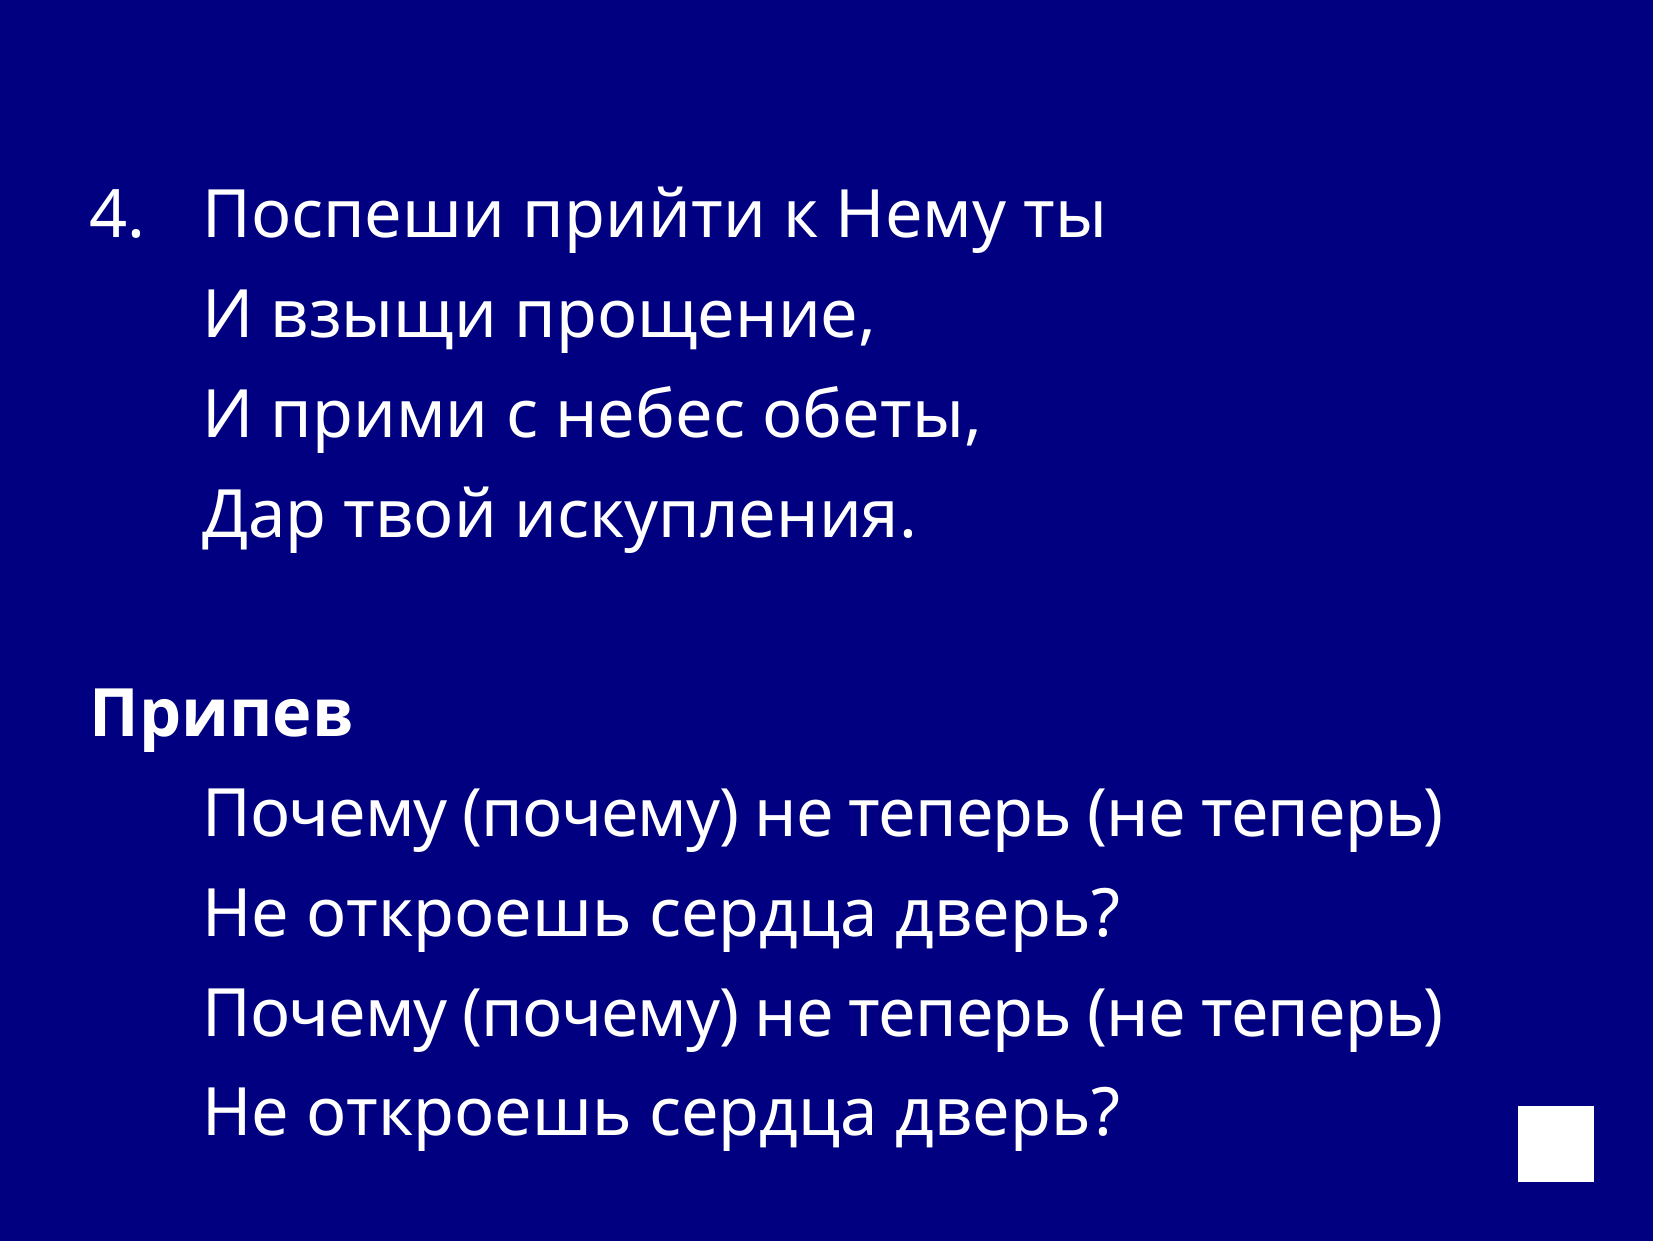

4.	Поспеши прийти к Нему ты
	И взыщи прощение,
	И прими с небес обеты,
	Дар твой искупления.
Припев
	Почему (почему) не теперь (не теперь)
	Не откроешь сердца дверь?
	Почему (почему) не теперь (не теперь)
	Не откроешь сердца дверь?